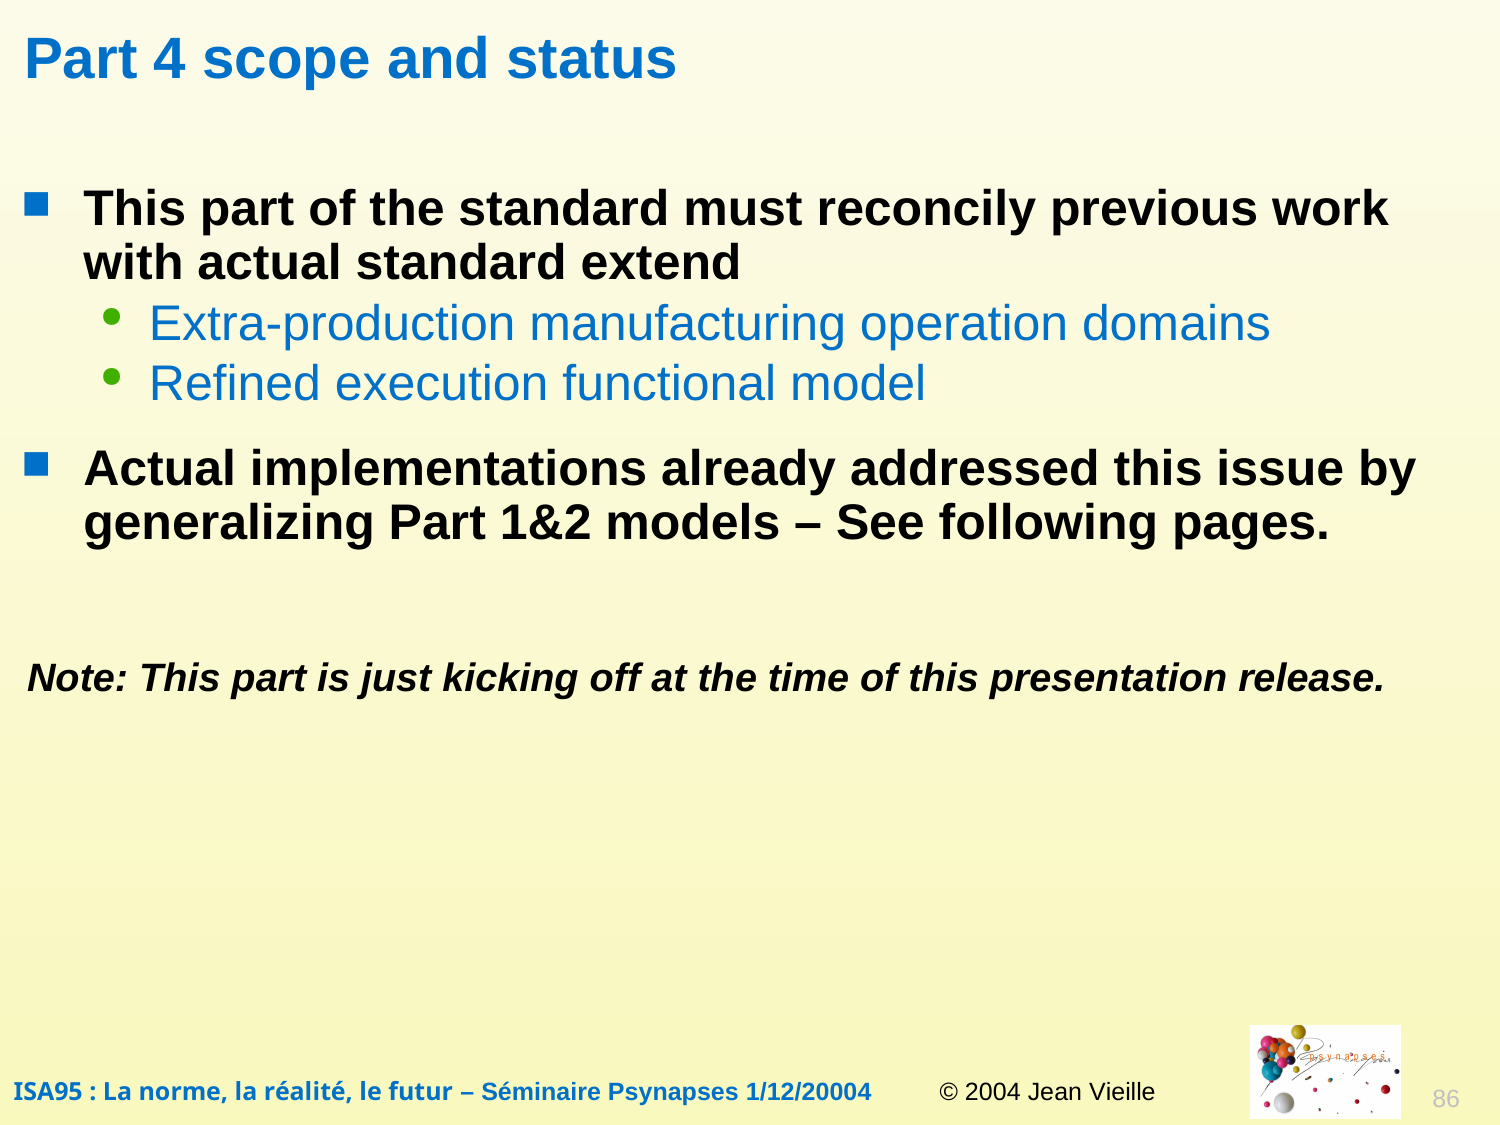

# Part 4 scope and status
This part of the standard must reconcily previous work with actual standard extend
Extra-production manufacturing operation domains
Refined execution functional model
Actual implementations already addressed this issue by generalizing Part 1&2 models – See following pages.
Note: This part is just kicking off at the time of this presentation release.